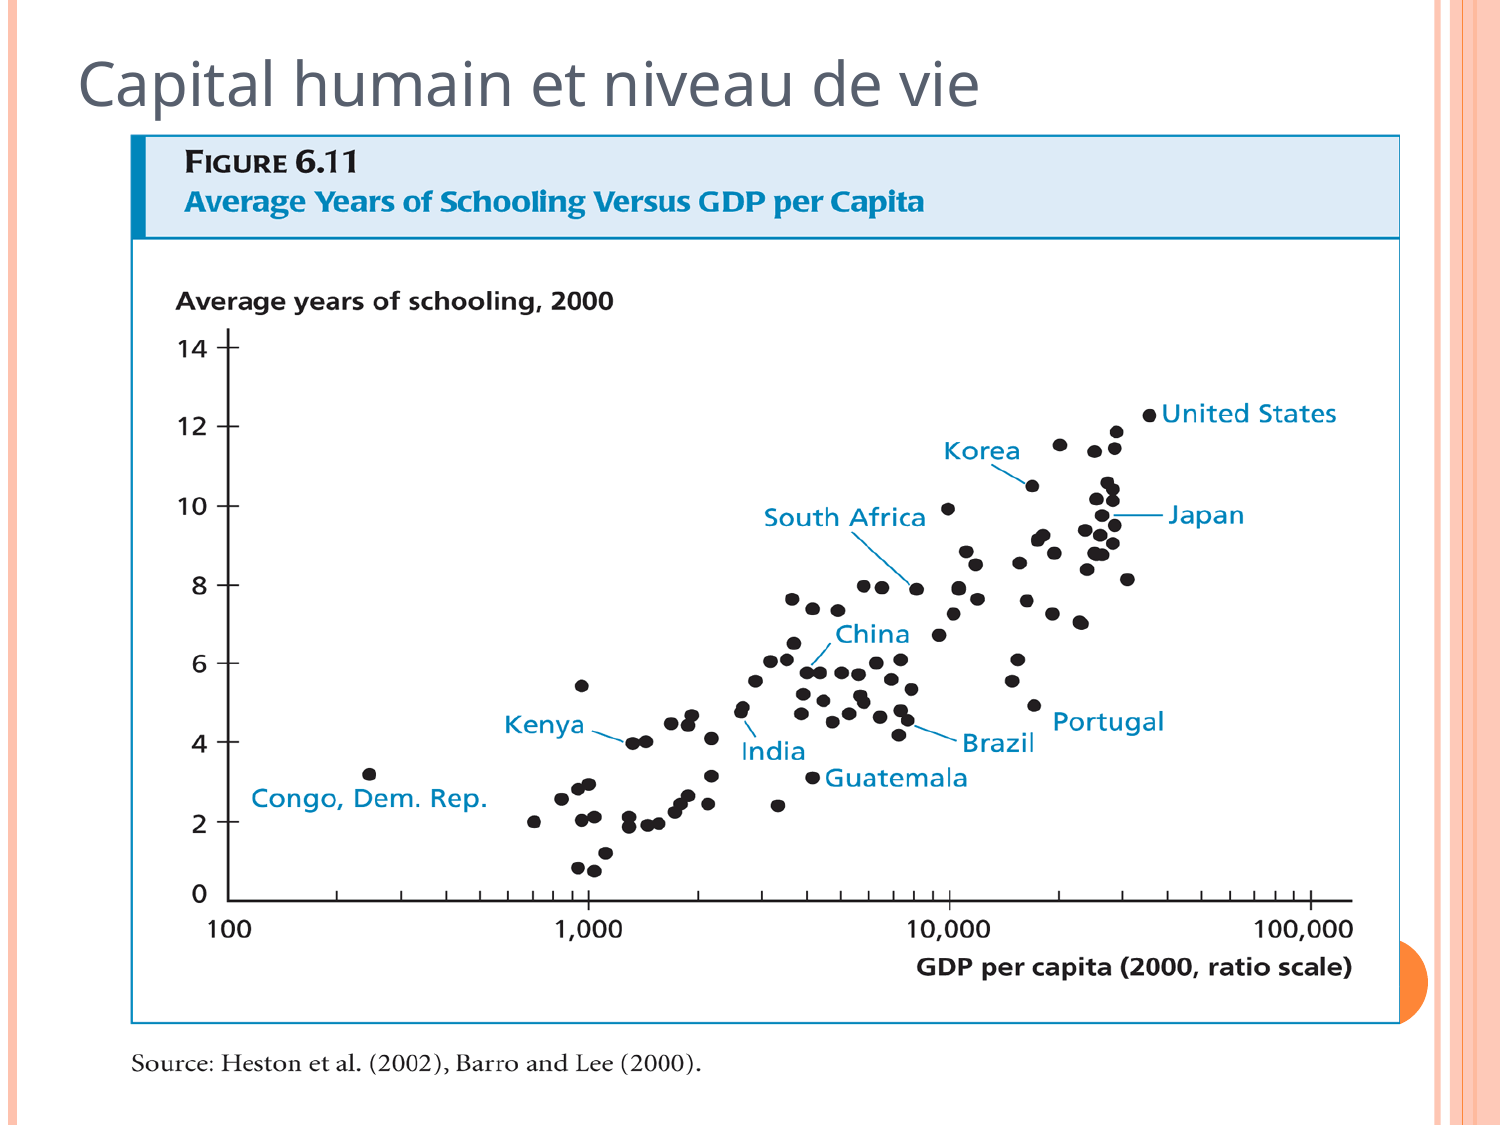

# Capital humain et niveau de vie